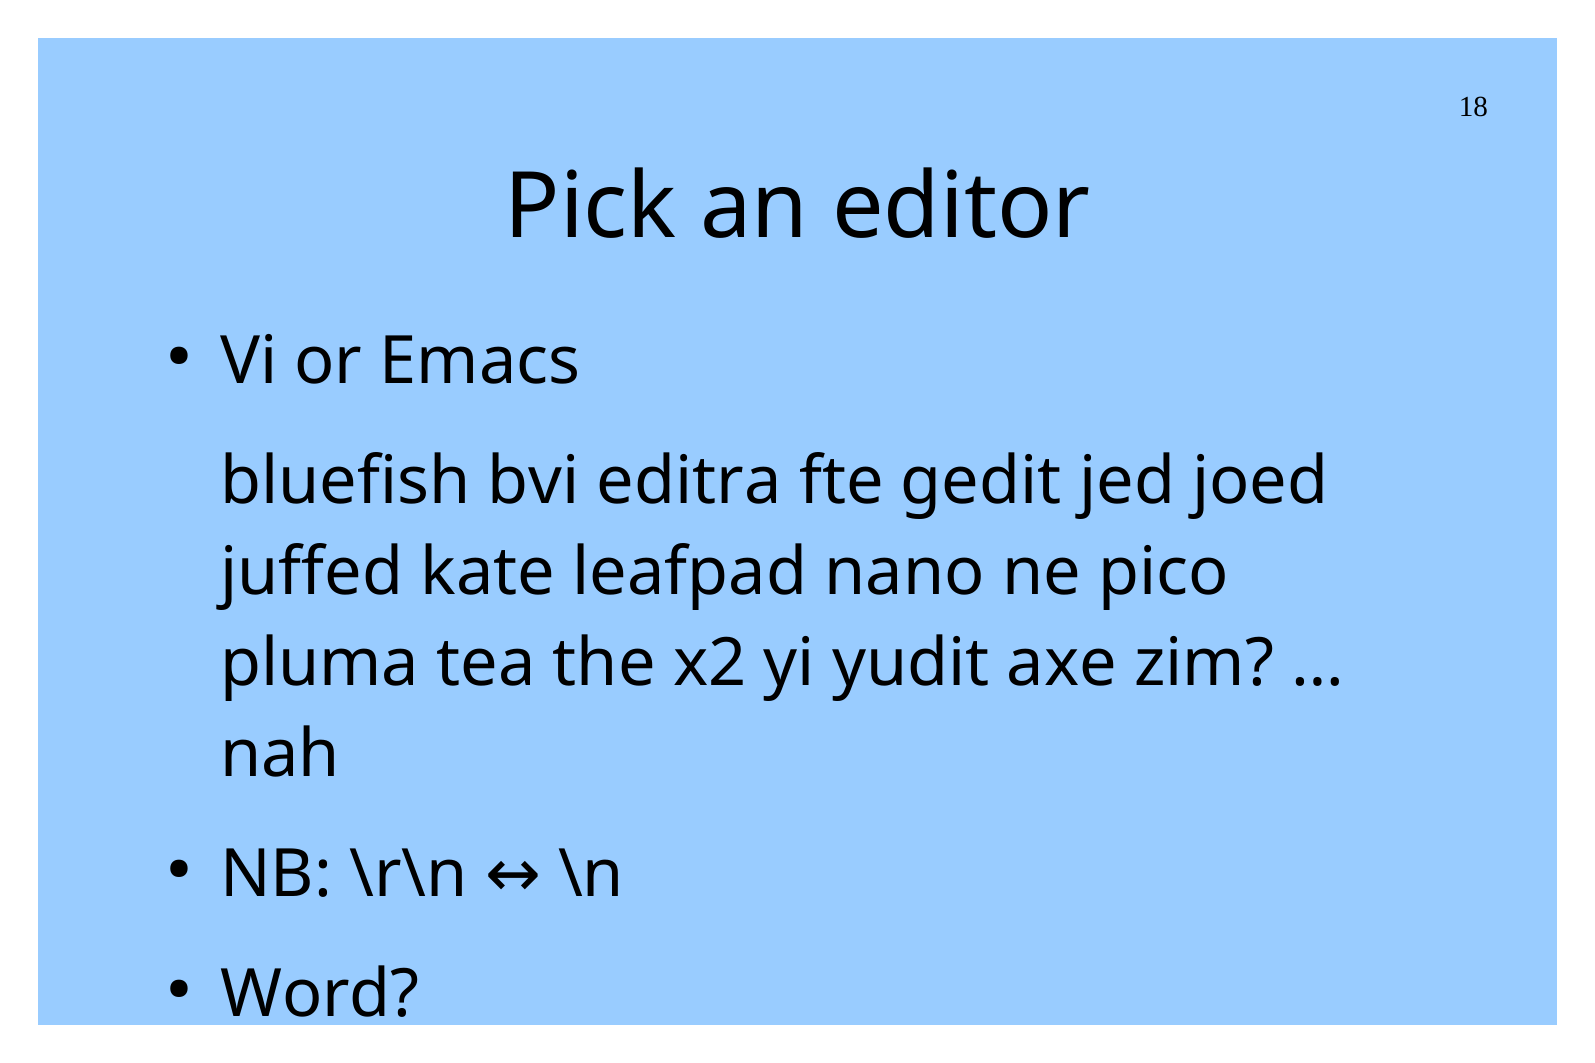

18
# Pick an editor
Vi or Emacs
bluefish bvi editra fte gedit jed joed juffed kate leafpad nano ne pico pluma tea the x2 yi yudit axe zim? … nah
NB: \r\n ↔ \n
Word?